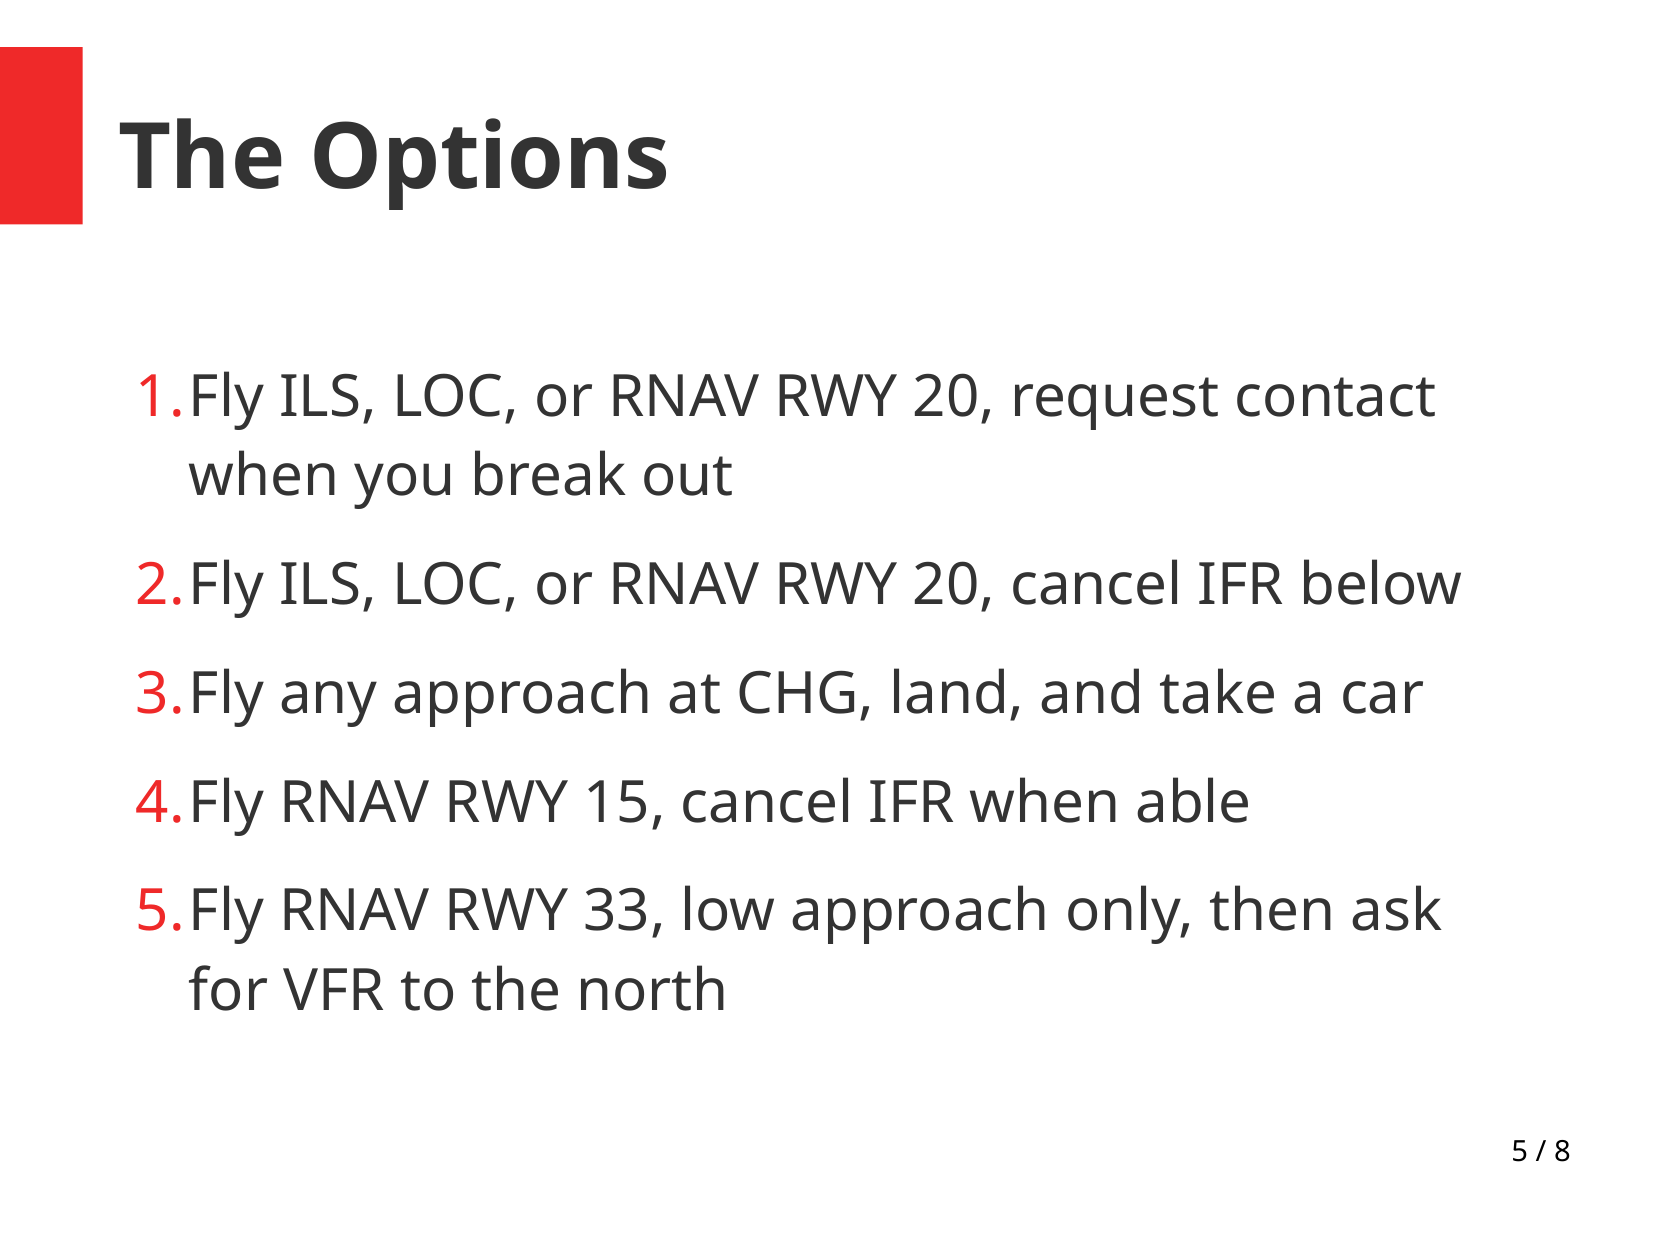

# The Options
Fly ILS, LOC, or RNAV RWY 20, request contact when you break out
Fly ILS, LOC, or RNAV RWY 20, cancel IFR below
Fly any approach at CHG, land, and take a car
Fly RNAV RWY 15, cancel IFR when able
Fly RNAV RWY 33, low approach only, then ask for VFR to the north
5